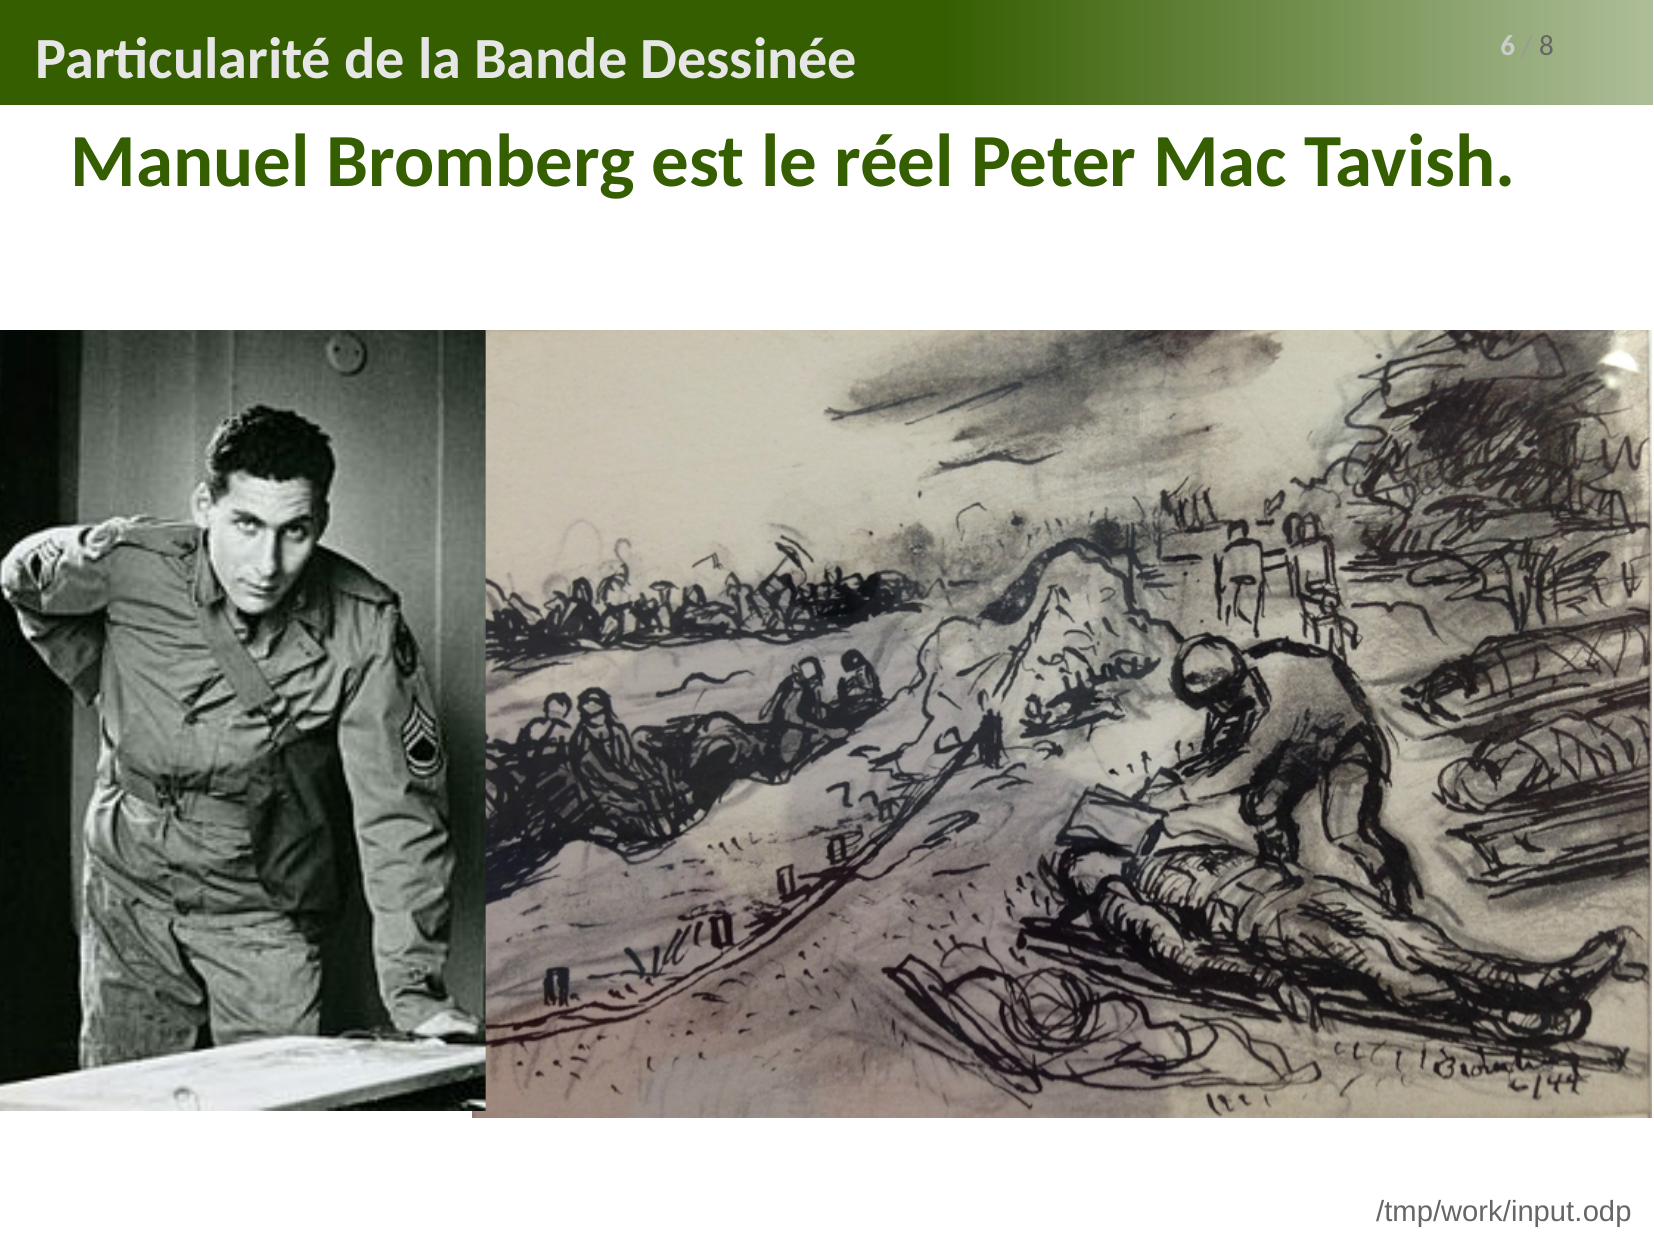

# Particularité de la Bande Dessinée
Manuel Bromberg est le réel Peter Mac Tavish.